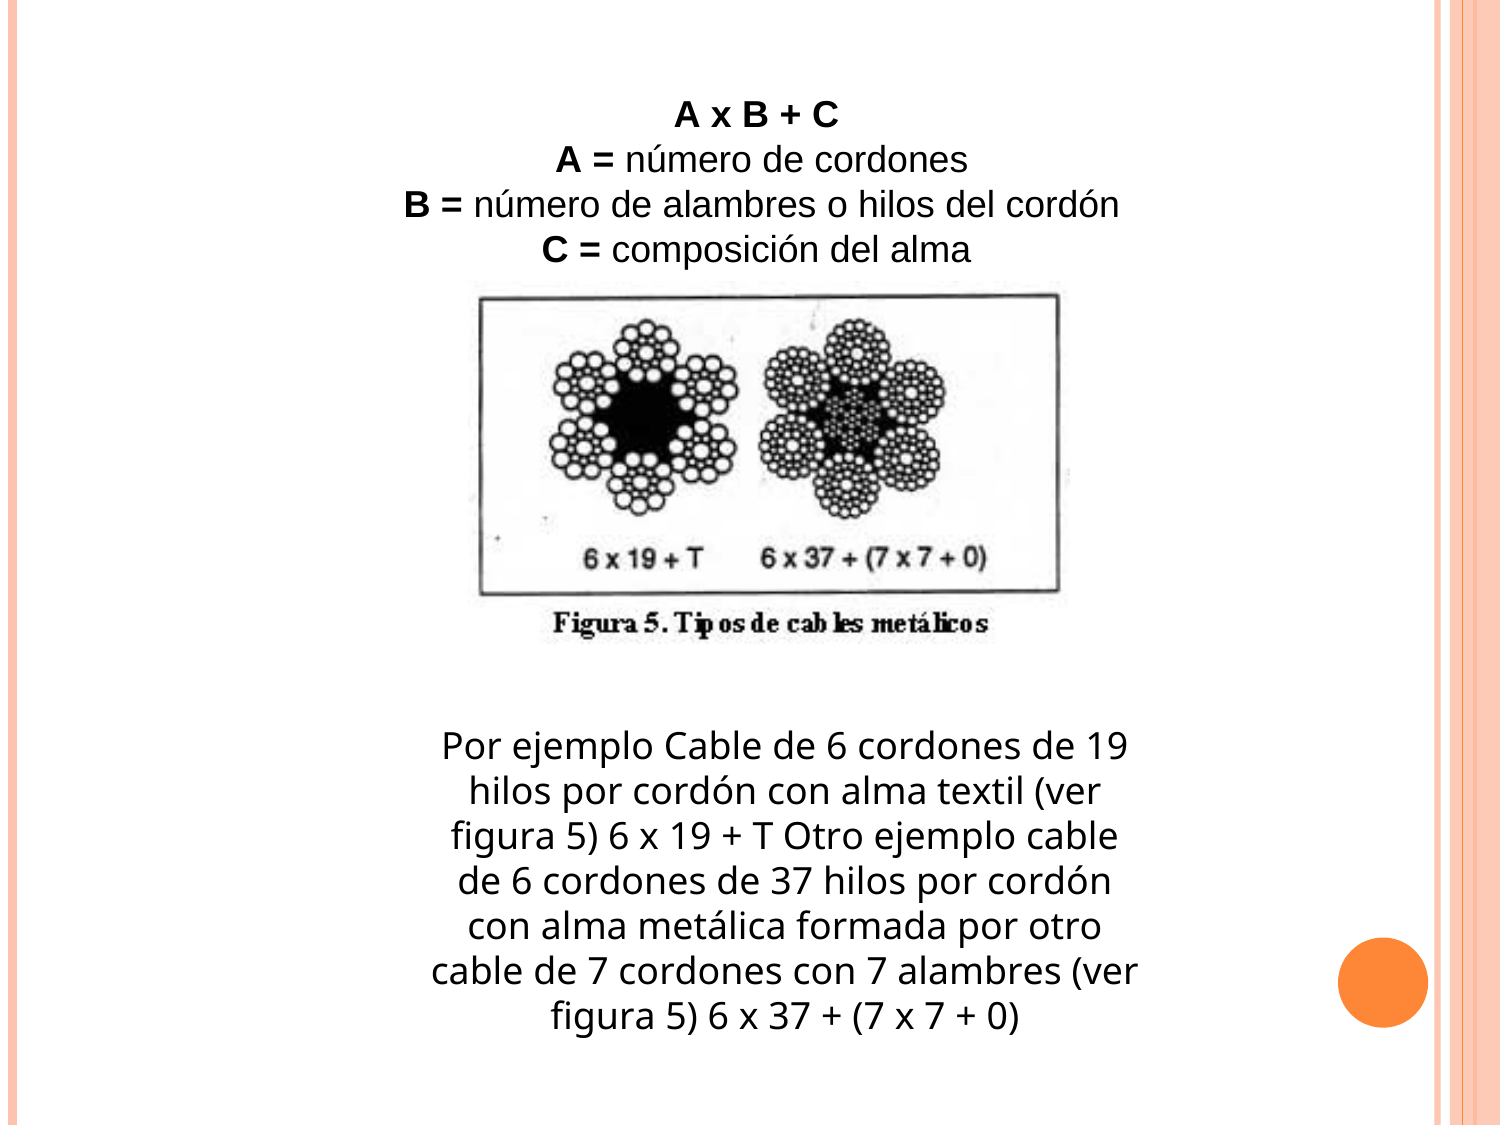

A x B + C
A = número de cordones
B = número de alambres o hilos del cordón
C = composición del alma
Por ejemplo Cable de 6 cordones de 19 hilos por cordón con alma textil (ver figura 5) 6 x 19 + T Otro ejemplo cable de 6 cordones de 37 hilos por cordón con alma metálica formada por otro cable de 7 cordones con 7 alambres (ver figura 5) 6 x 37 + (7 x 7 + 0)